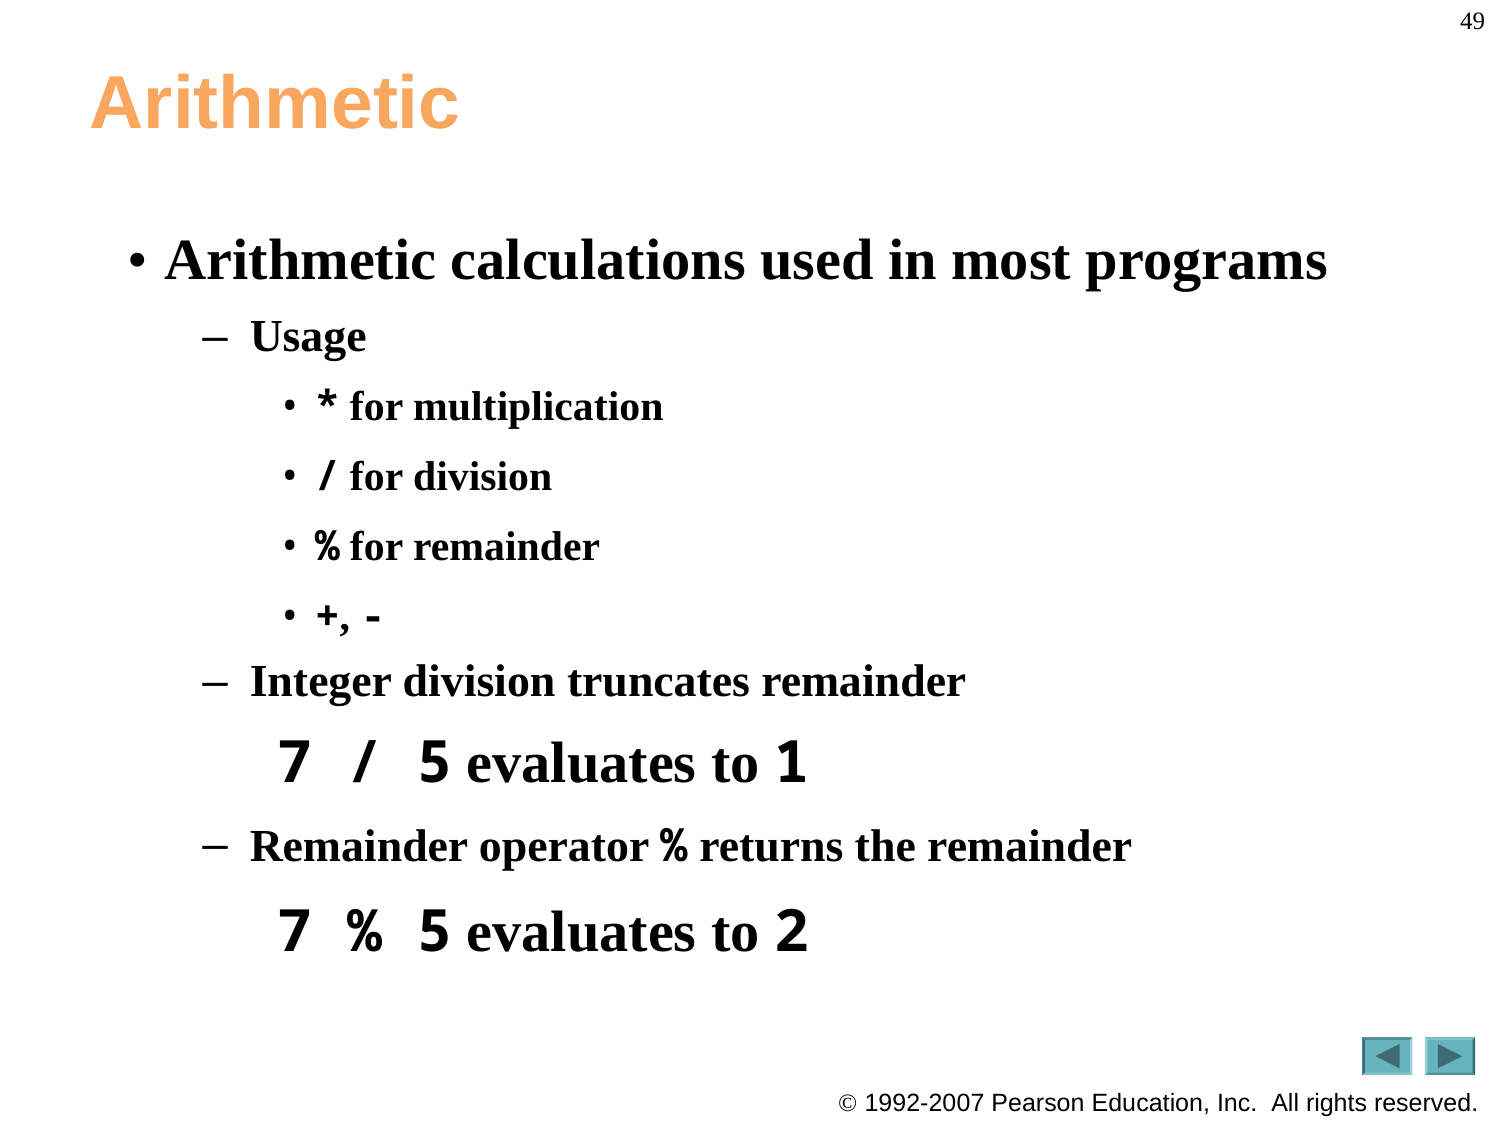

49
# Arithmetic
Arithmetic calculations used in most programs
Usage
* for multiplication
/ for division
% for remainder
+, -
Integer division truncates remainder
7 / 5 evaluates to 1
Remainder operator % returns the remainder
7 % 5 evaluates to 2